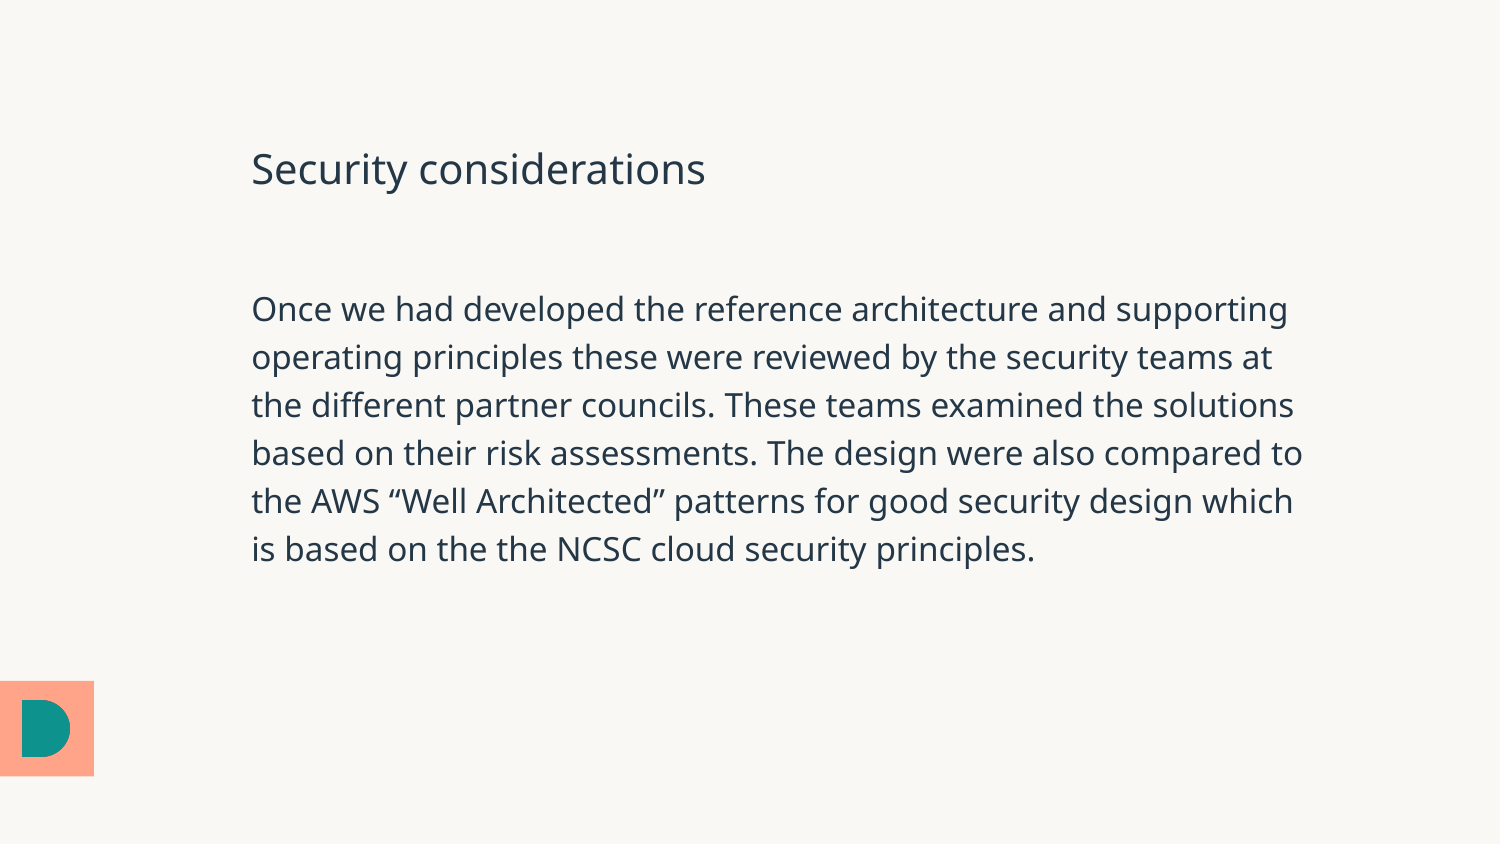

# Security considerations
Once we had developed the reference architecture and supporting operating principles these were reviewed by the security teams at the different partner councils. These teams examined the solutions based on their risk assessments. The design were also compared to the AWS “Well Architected” patterns for good security design which is based on the the NCSC cloud security principles.